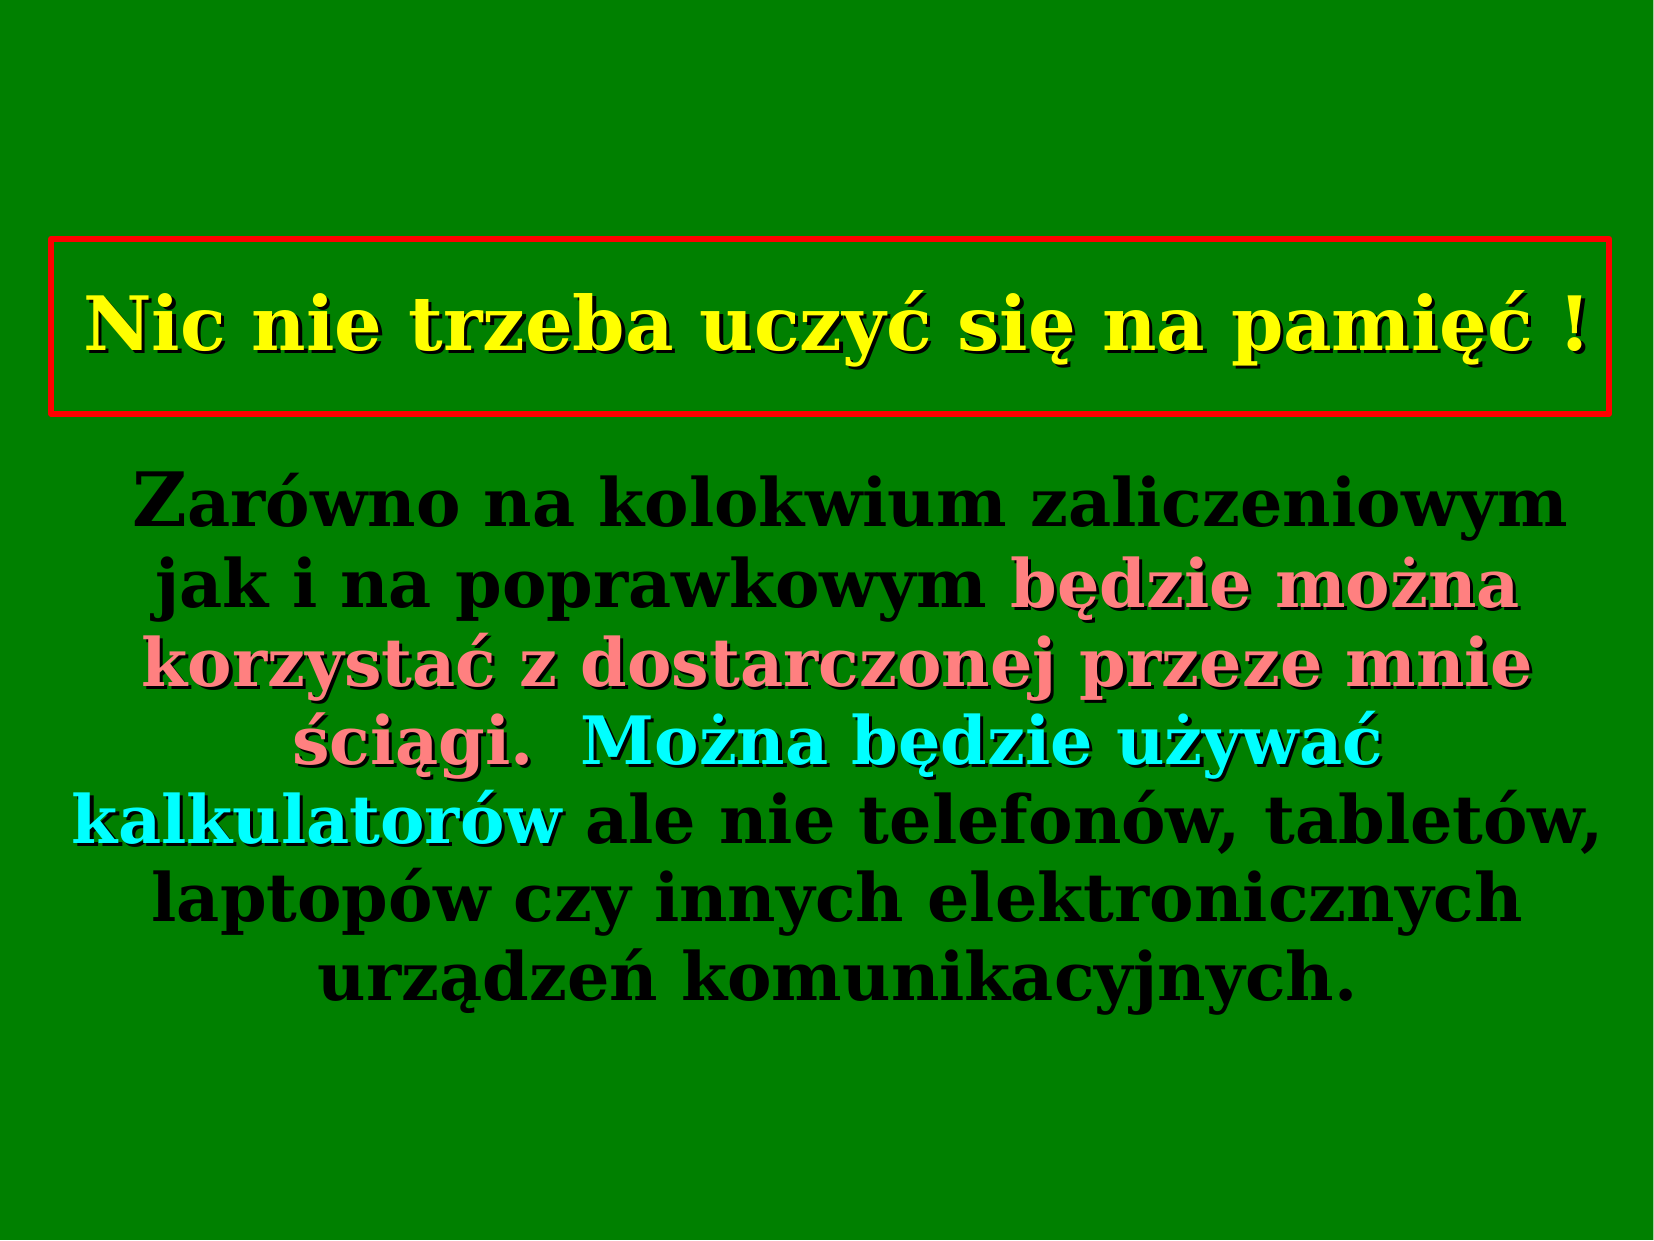

# Nic nie trzeba uczyć się na pamięć ! Zarówno na kolokwium zaliczeniowym jak i na poprawkowym będzie można korzystać z dostarczonej przeze mnie ściągi. Można będzie używać kalkulatorów ale nie telefonów, tabletów, laptopów czy innych elektronicznych urządzeń komunikacyjnych.